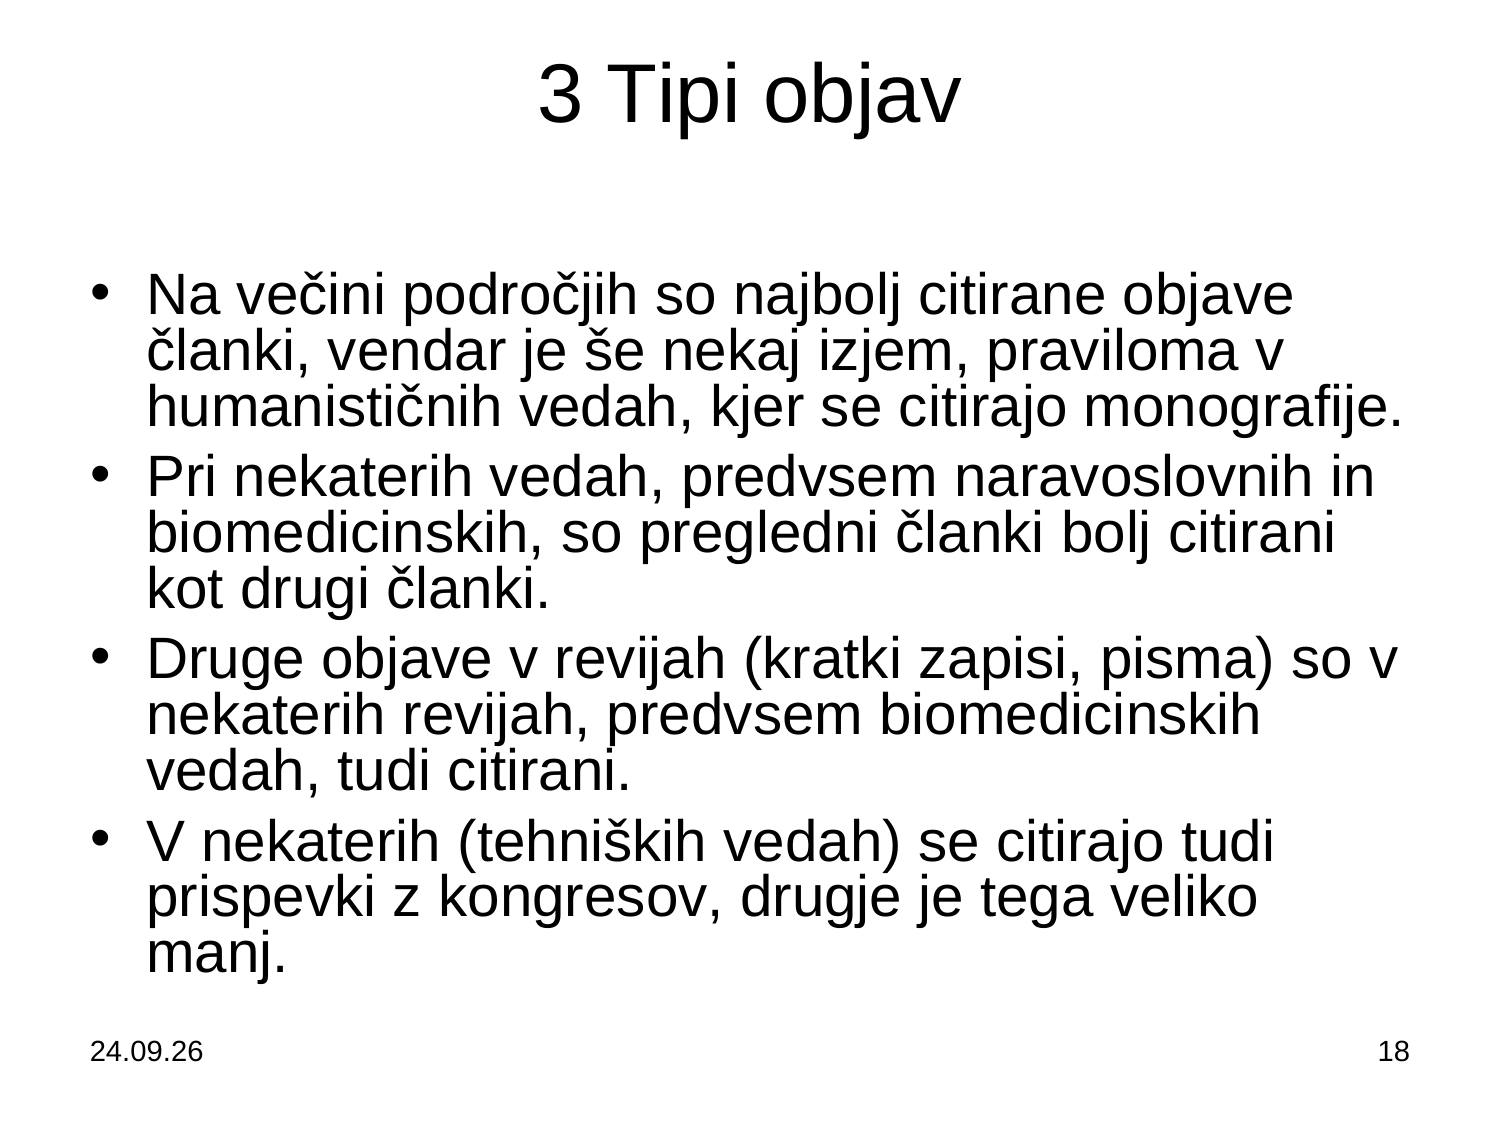

# 3 Tipi objav
Na večini področjih so najbolj citirane objave članki, vendar je še nekaj izjem, praviloma v humanističnih vedah, kjer se citirajo monografije.
Pri nekaterih vedah, predvsem naravoslovnih in biomedicinskih, so pregledni članki bolj citirani kot drugi članki.
Druge objave v revijah (kratki zapisi, pisma) so v nekaterih revijah, predvsem biomedicinskih vedah, tudi citirani.
V nekaterih (tehniških vedah) se citirajo tudi prispevki z kongresov, drugje je tega veliko manj.